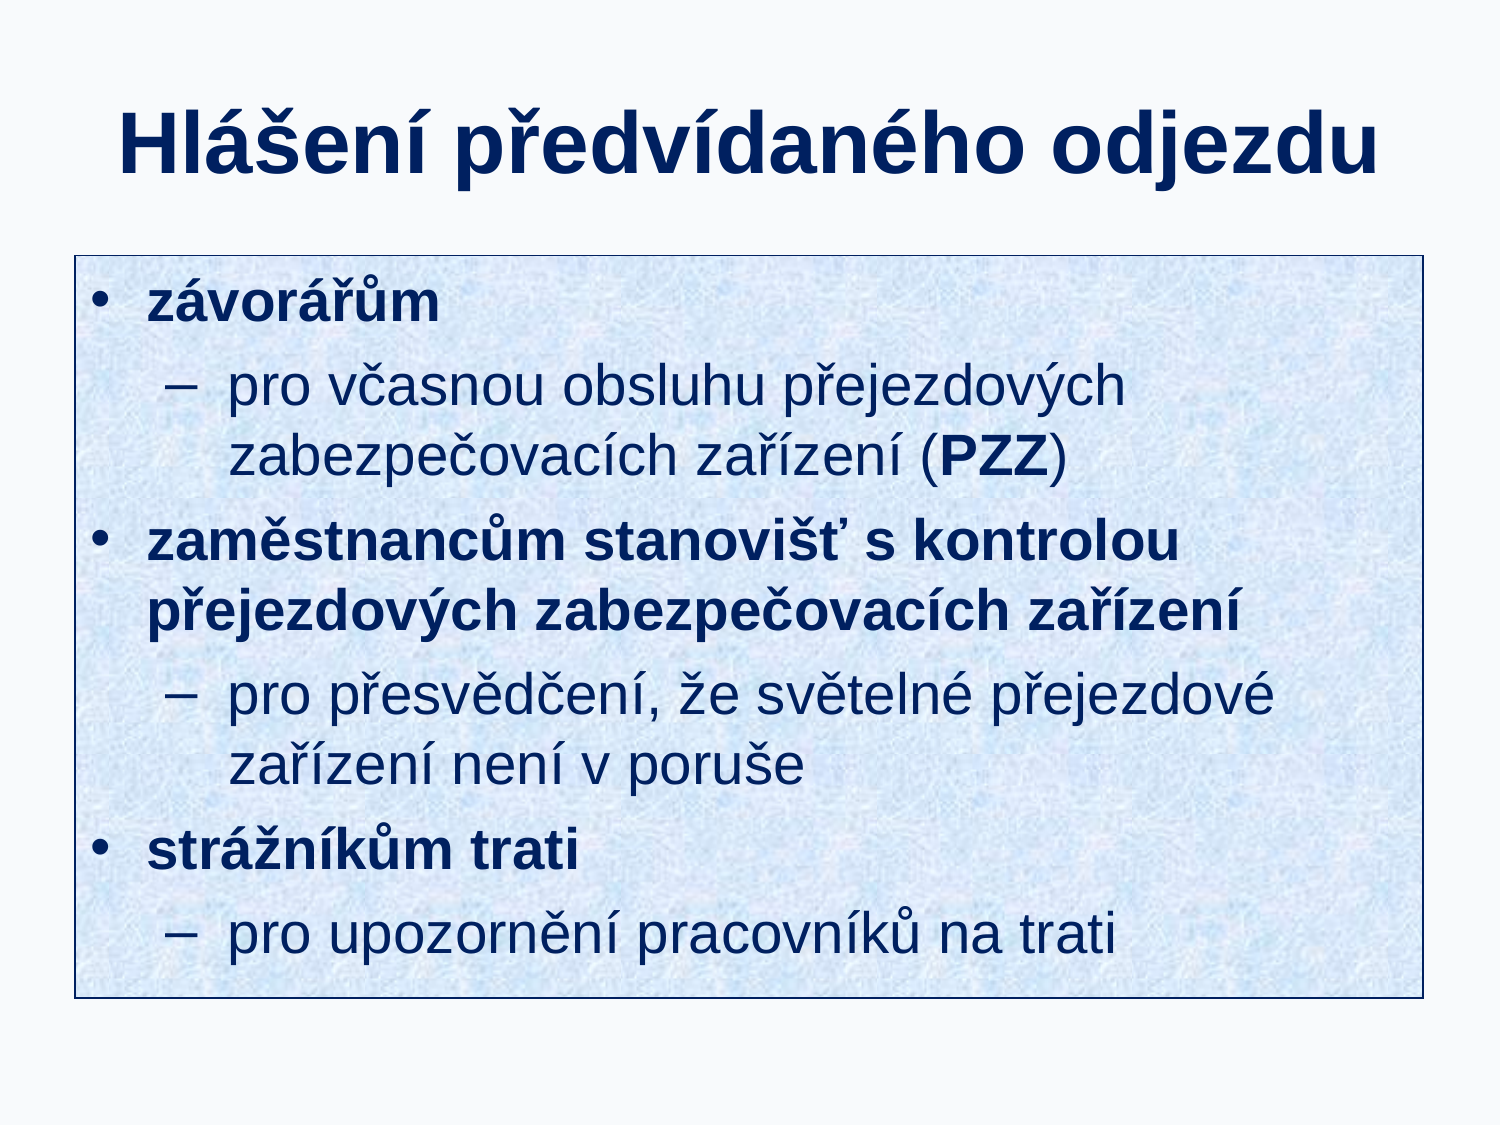

# Hlášení předvídaného odjezdu
závorářům
 pro včasnou obsluhu přejezdových
 zabezpečovacích zařízení (PZZ)
zaměstnancům stanovišť s kontrolou přejezdových zabezpečovacích zařízení
 pro přesvědčení, že světelné přejezdové
 zařízení není v poruše
strážníkům trati
 pro upozornění pracovníků na trati